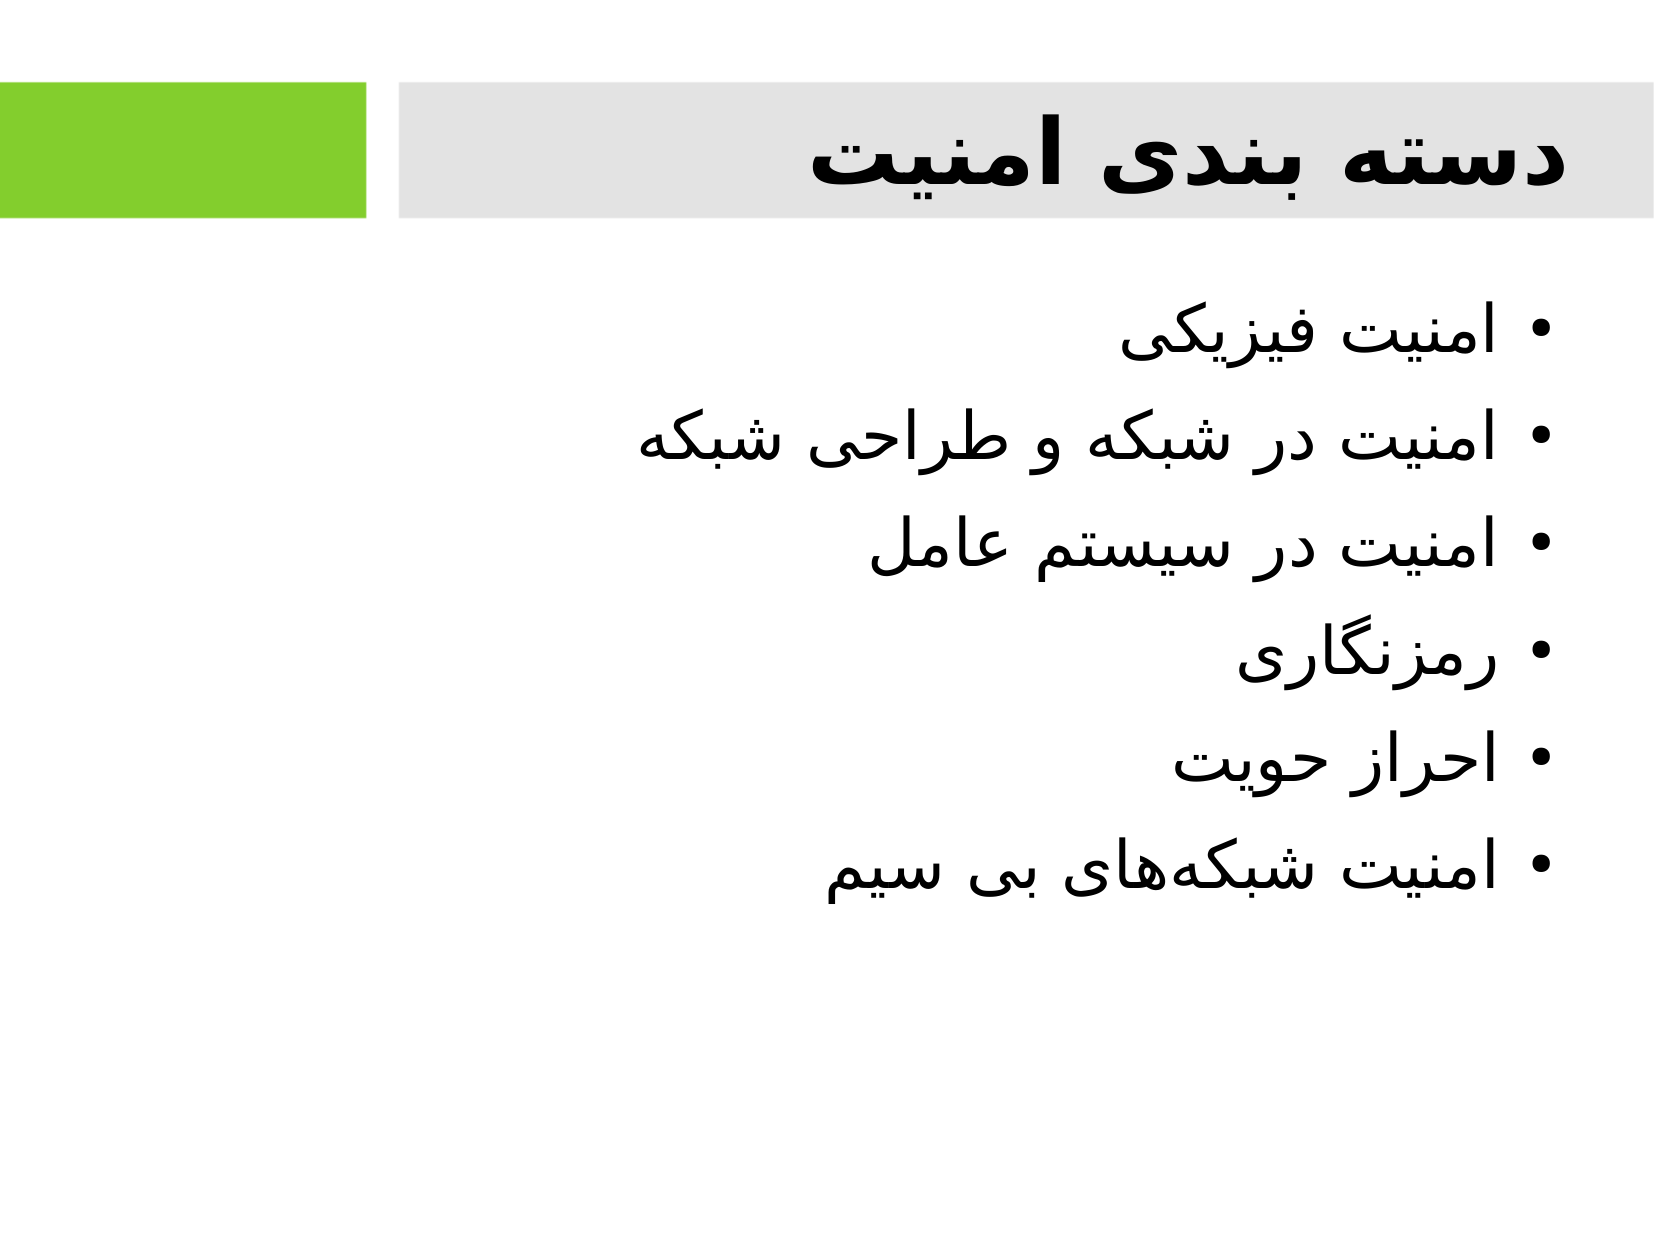

# دسته بندی امنیت
امنیت فیزیکی
امنیت در شبکه و طراحی شبکه
امنیت در سیستم عامل
رمزنگاری
احراز حویت
امنیت شبکه‌های بی سیم